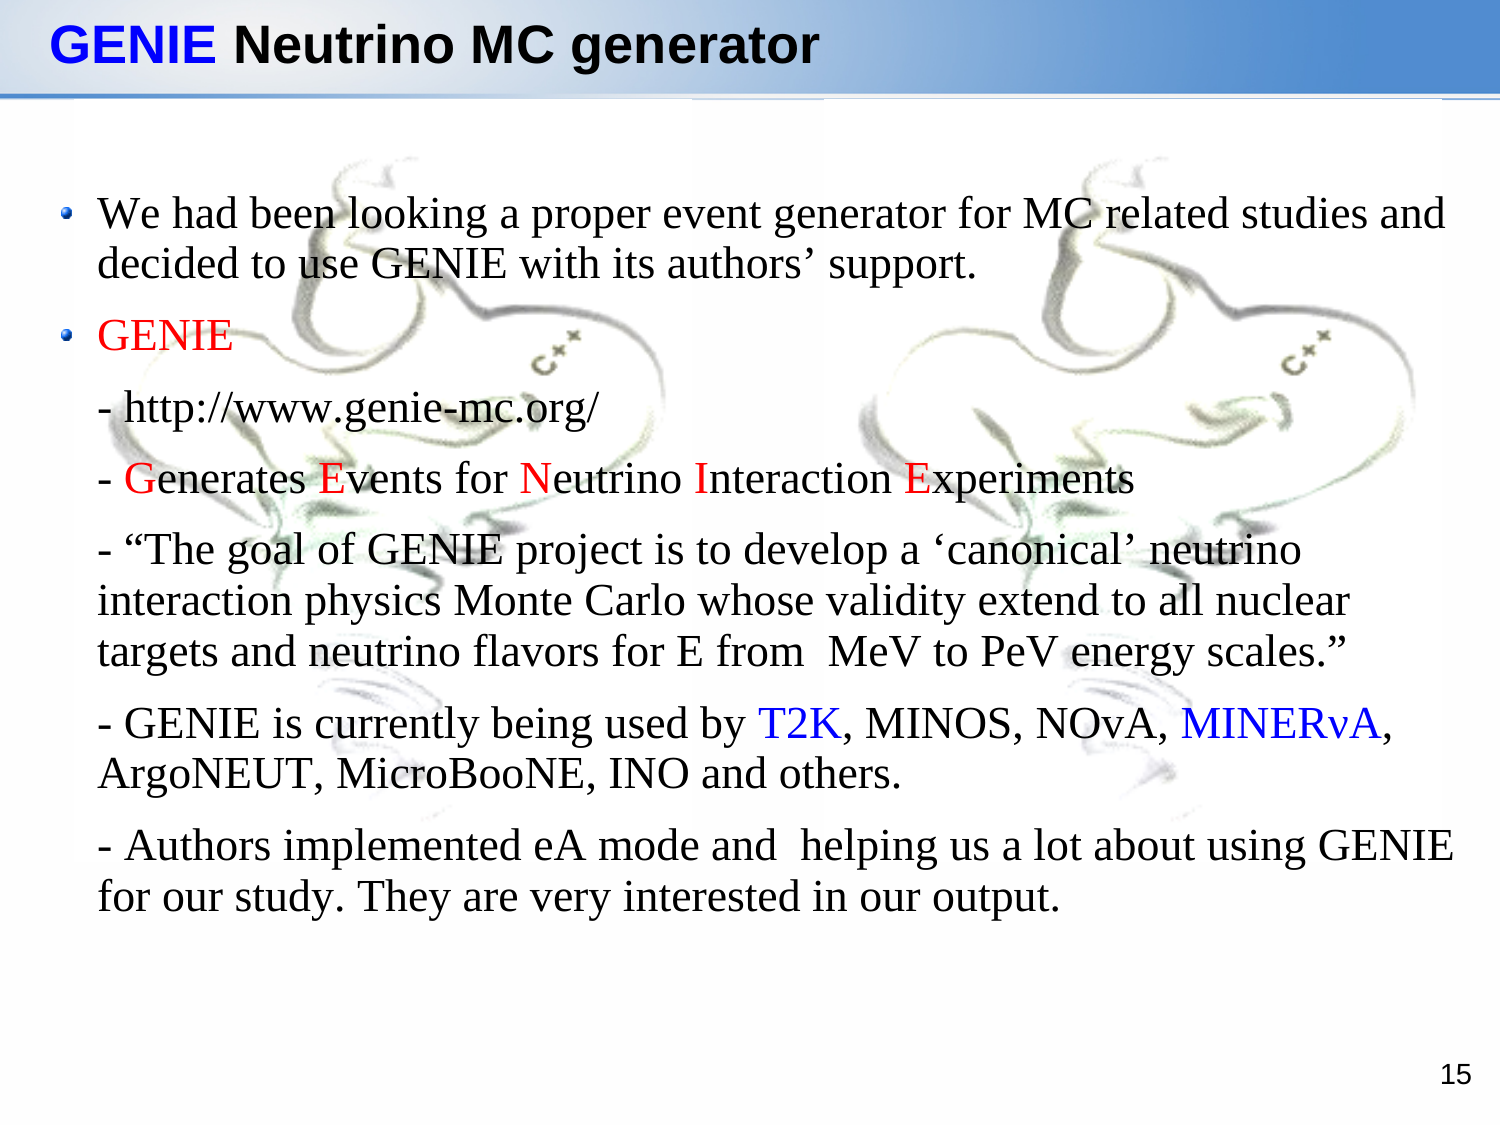

# GENIE Neutrino MC generator
We had been looking a proper event generator for MC related studies and decided to use GENIE with its authors’ support.
GENIE
- http://www.genie-mc.org/
- Generates Events for Neutrino Interaction Experiments
- “The goal of GENIE project is to develop a ‘canonical’ neutrino interaction physics Monte Carlo whose validity extend to all nuclear targets and neutrino flavors for E from MeV to PeV energy scales.”
- GENIE is currently being used by T2K, MINOS, NOvA, MINERνA, ArgoNEUT, MicroBooNE, INO and others.
- Authors implemented eA mode and helping us a lot about using GENIE for our study. They are very interested in our output.